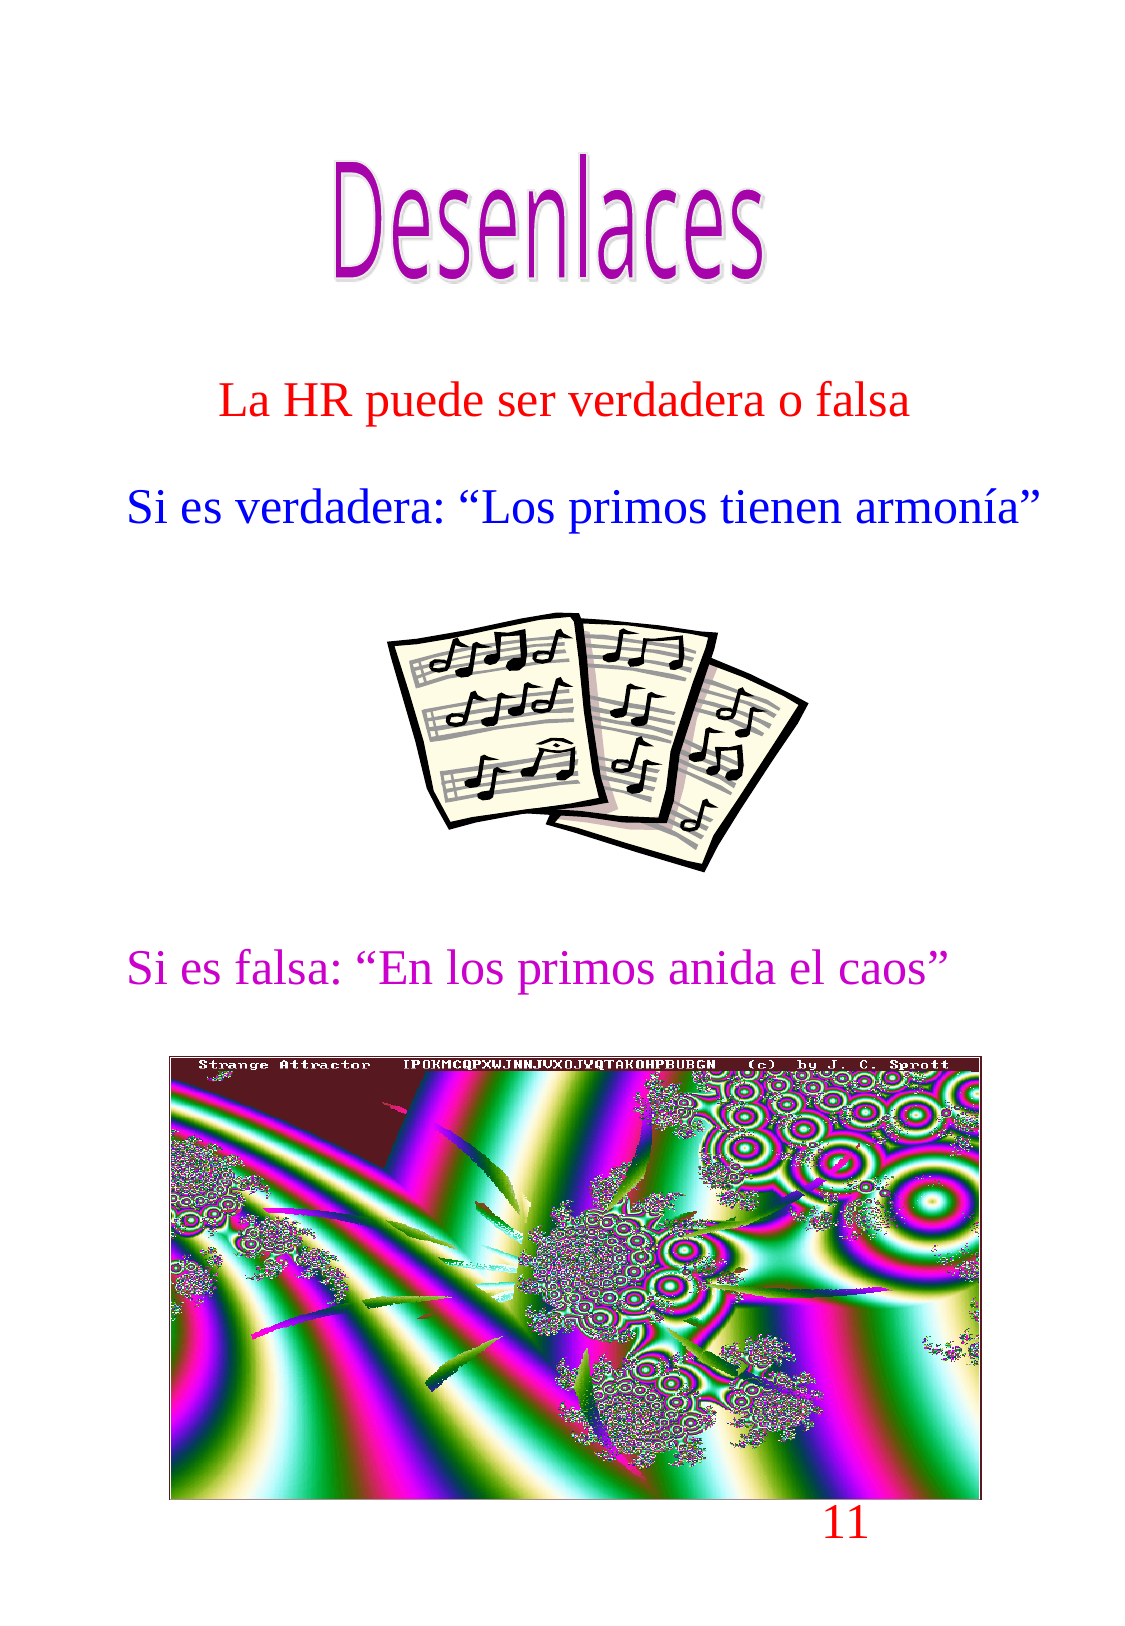

Desenlaces
La HR puede ser verdadera o falsa
Si es verdadera: “Los primos tienen armonía”
Si es falsa: “En los primos anida el caos”